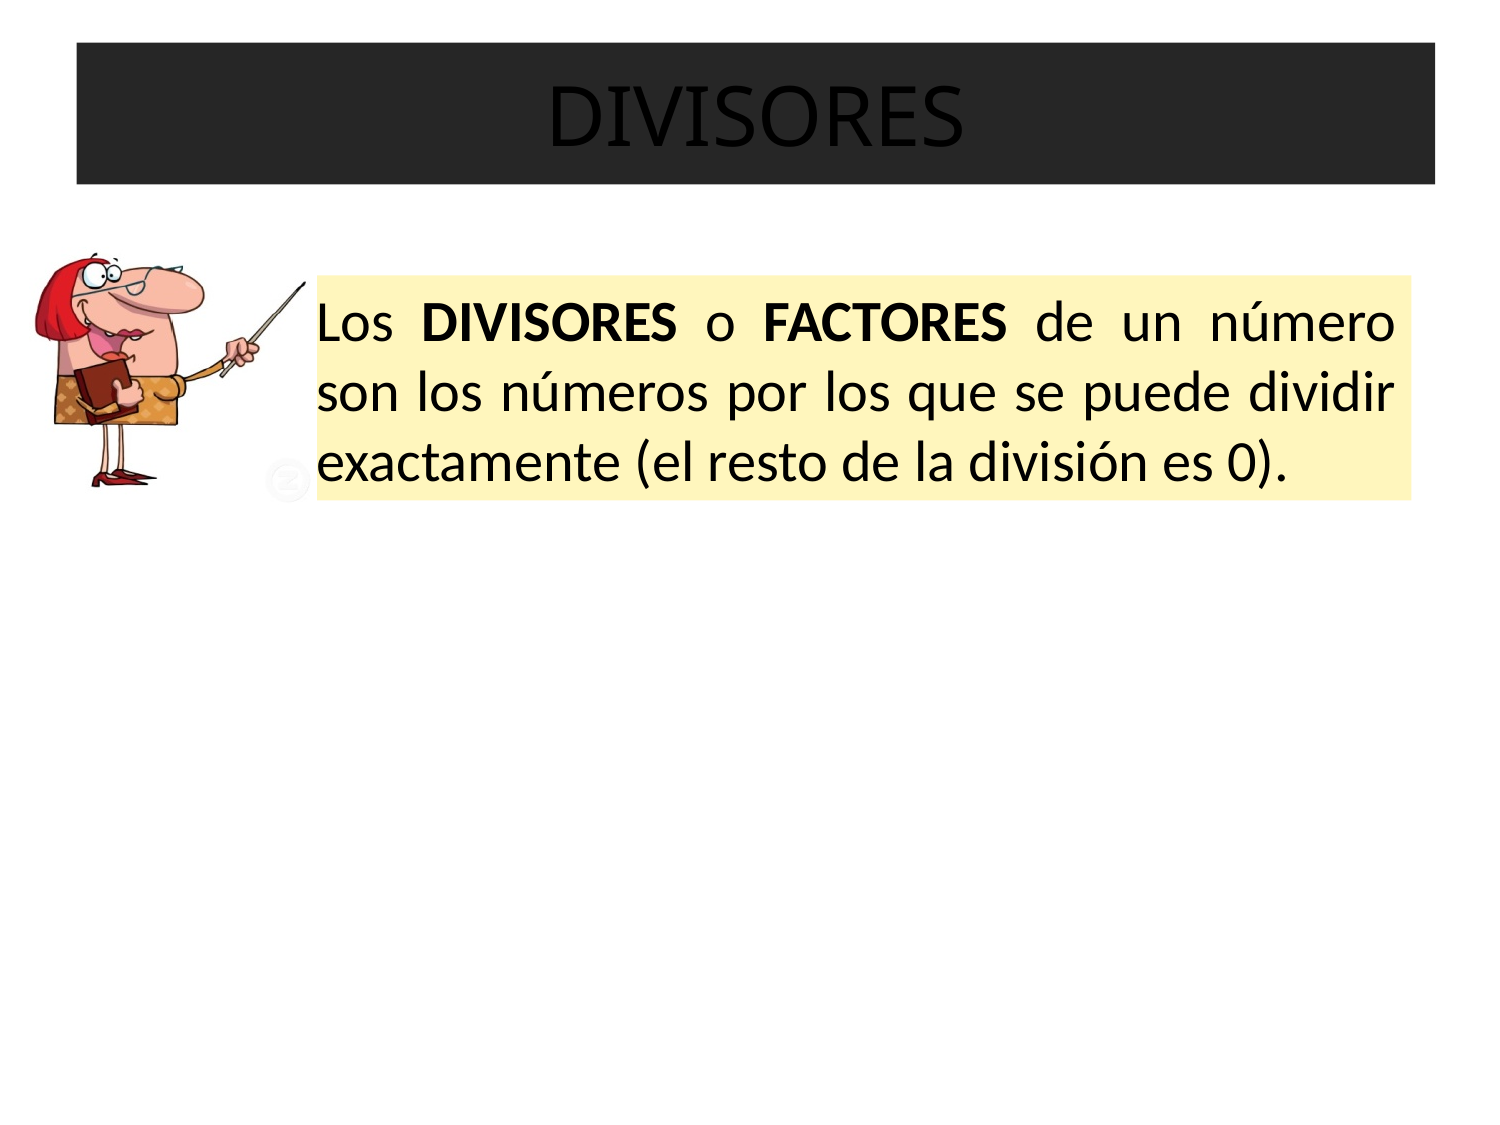

DIVISORES
Los DIVISORES o FACTORES de un número son los números por los que se puede dividir exactamente (el resto de la división es 0).